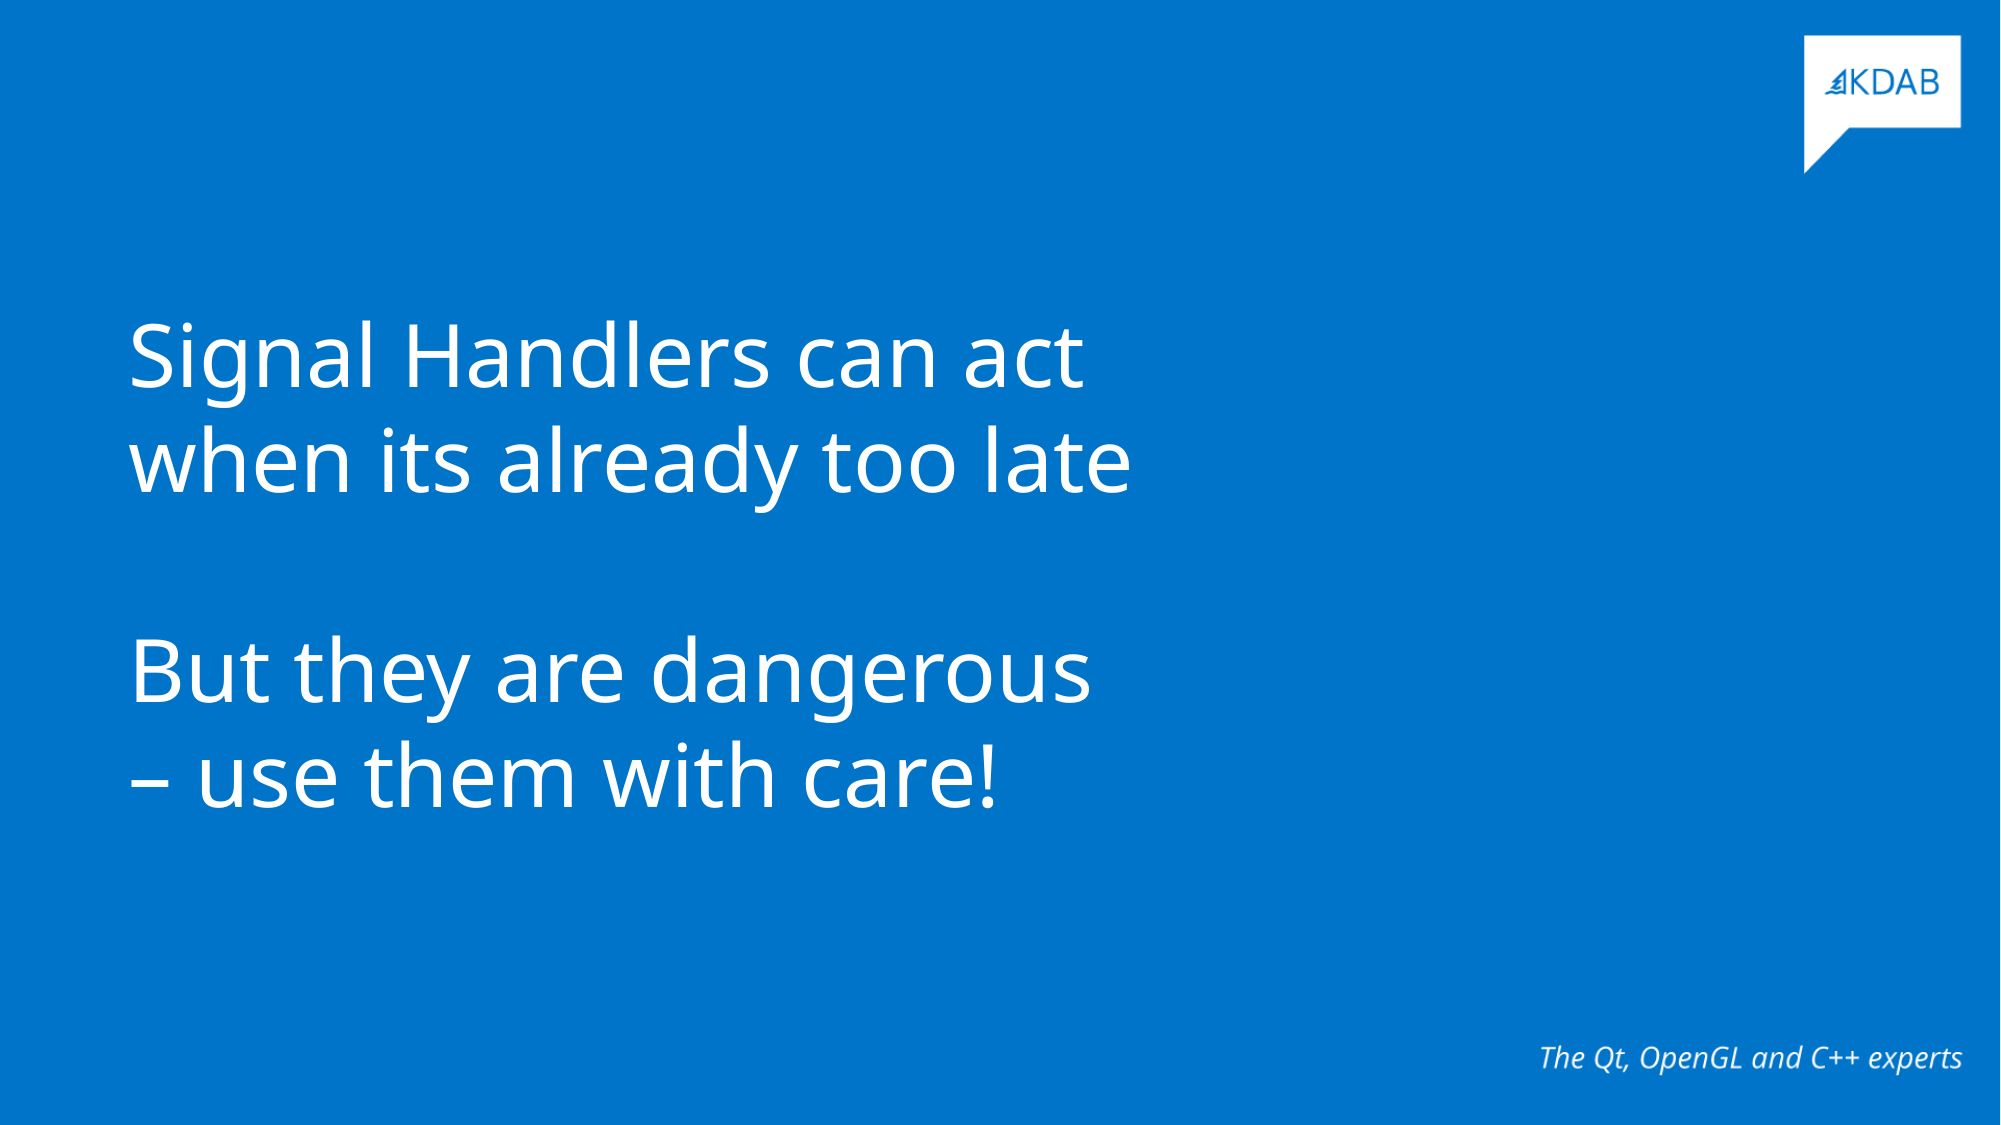

#
Signal Handlers can act
when its already too late
But they are dangerous
– use them with care!